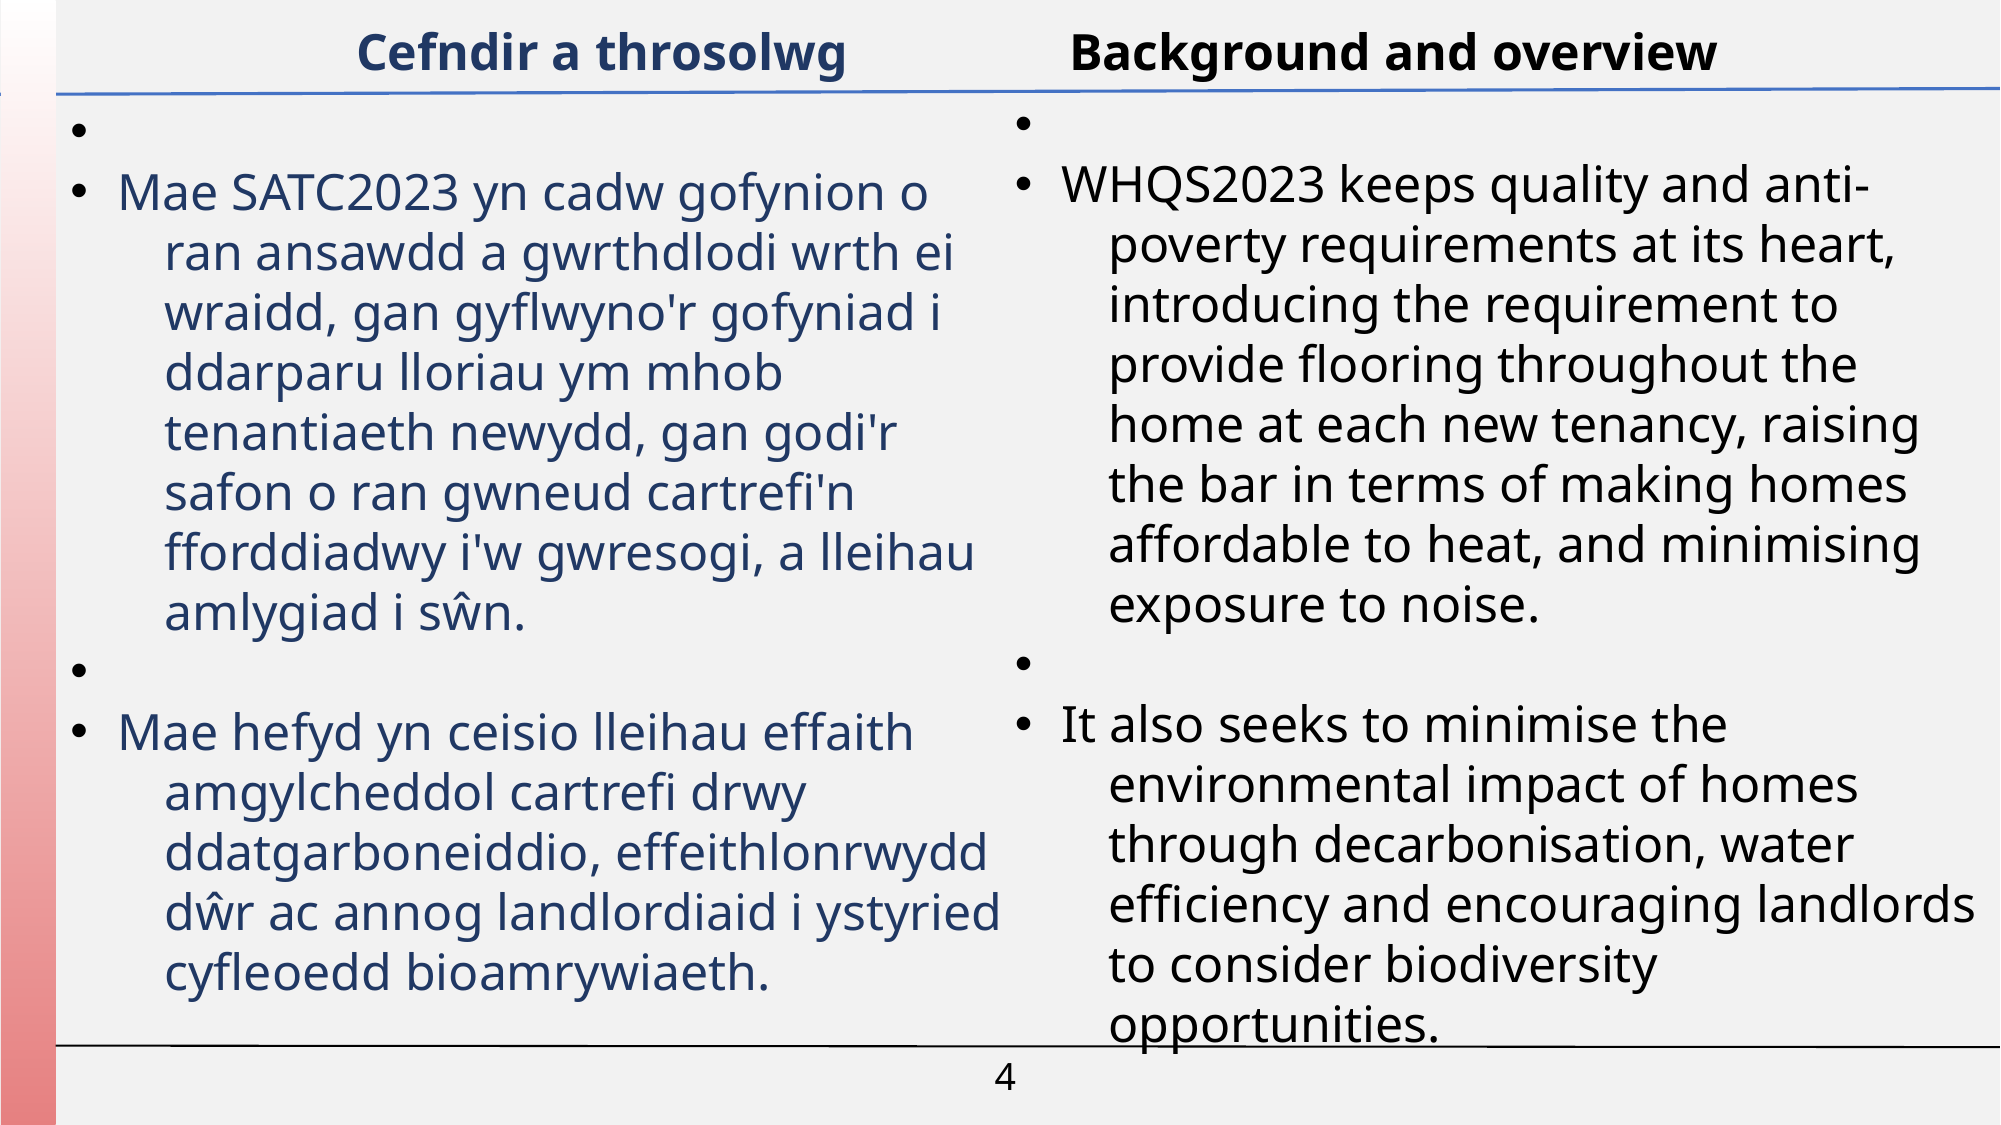

Cefndir a throsolwg Background and overview
WHQS2023 keeps quality and anti-poverty requirements at its heart, introducing the requirement to provide flooring throughout the home at each new tenancy, raising the bar in terms of making homes affordable to heat, and minimising exposure to noise.
It also seeks to minimise the environmental impact of homes through decarbonisation, water efficiency and encouraging landlords to consider biodiversity opportunities.
Mae SATC2023 yn cadw gofynion o ran ansawdd a gwrthdlodi wrth ei wraidd, gan gyflwyno'r gofyniad i ddarparu lloriau ym mhob tenantiaeth newydd, gan godi'r safon o ran gwneud cartrefi'n fforddiadwy i'w gwresogi, a lleihau amlygiad i sŵn.
Mae hefyd yn ceisio lleihau effaith amgylcheddol cartrefi drwy ddatgarboneiddio, effeithlonrwydd dŵr ac annog landlordiaid i ystyried cyfleoedd bioamrywiaeth.